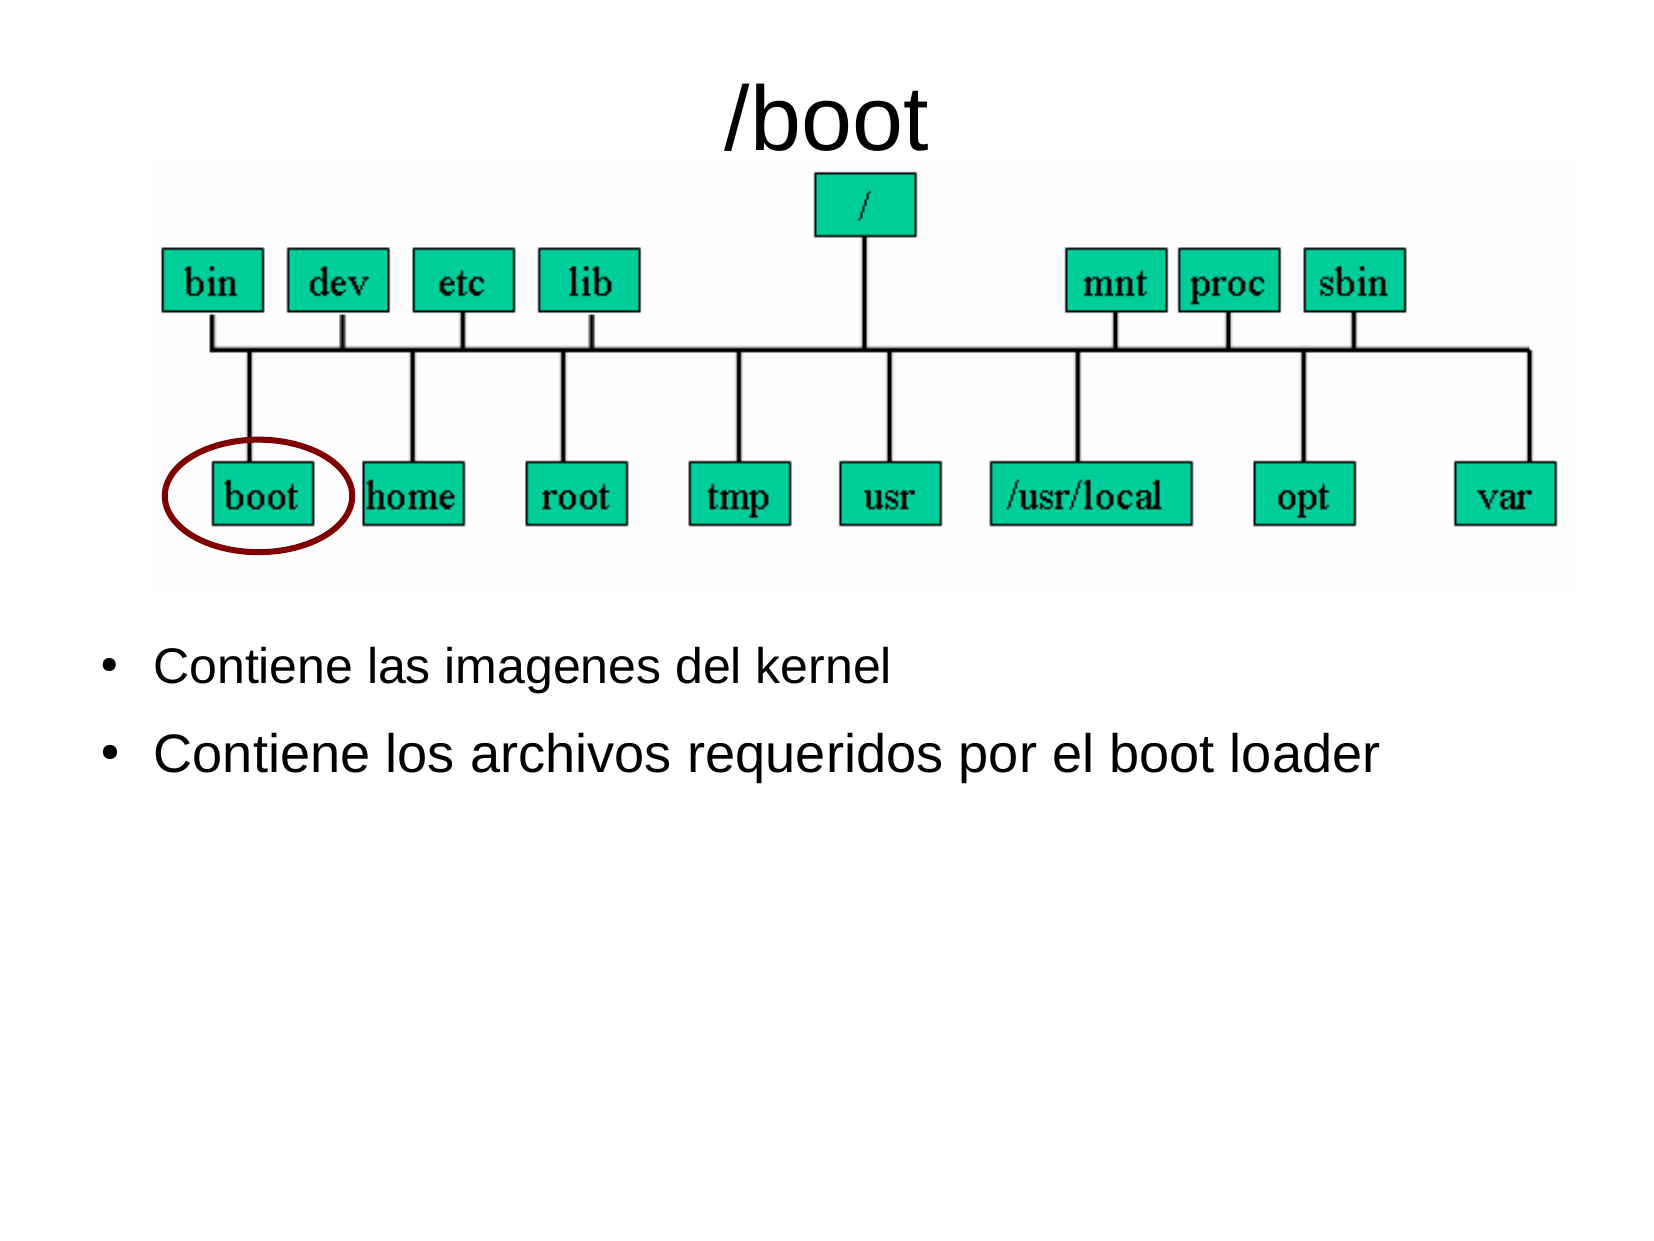

# /boot
Contiene las imagenes del kernel
Contiene los archivos requeridos por el boot loader